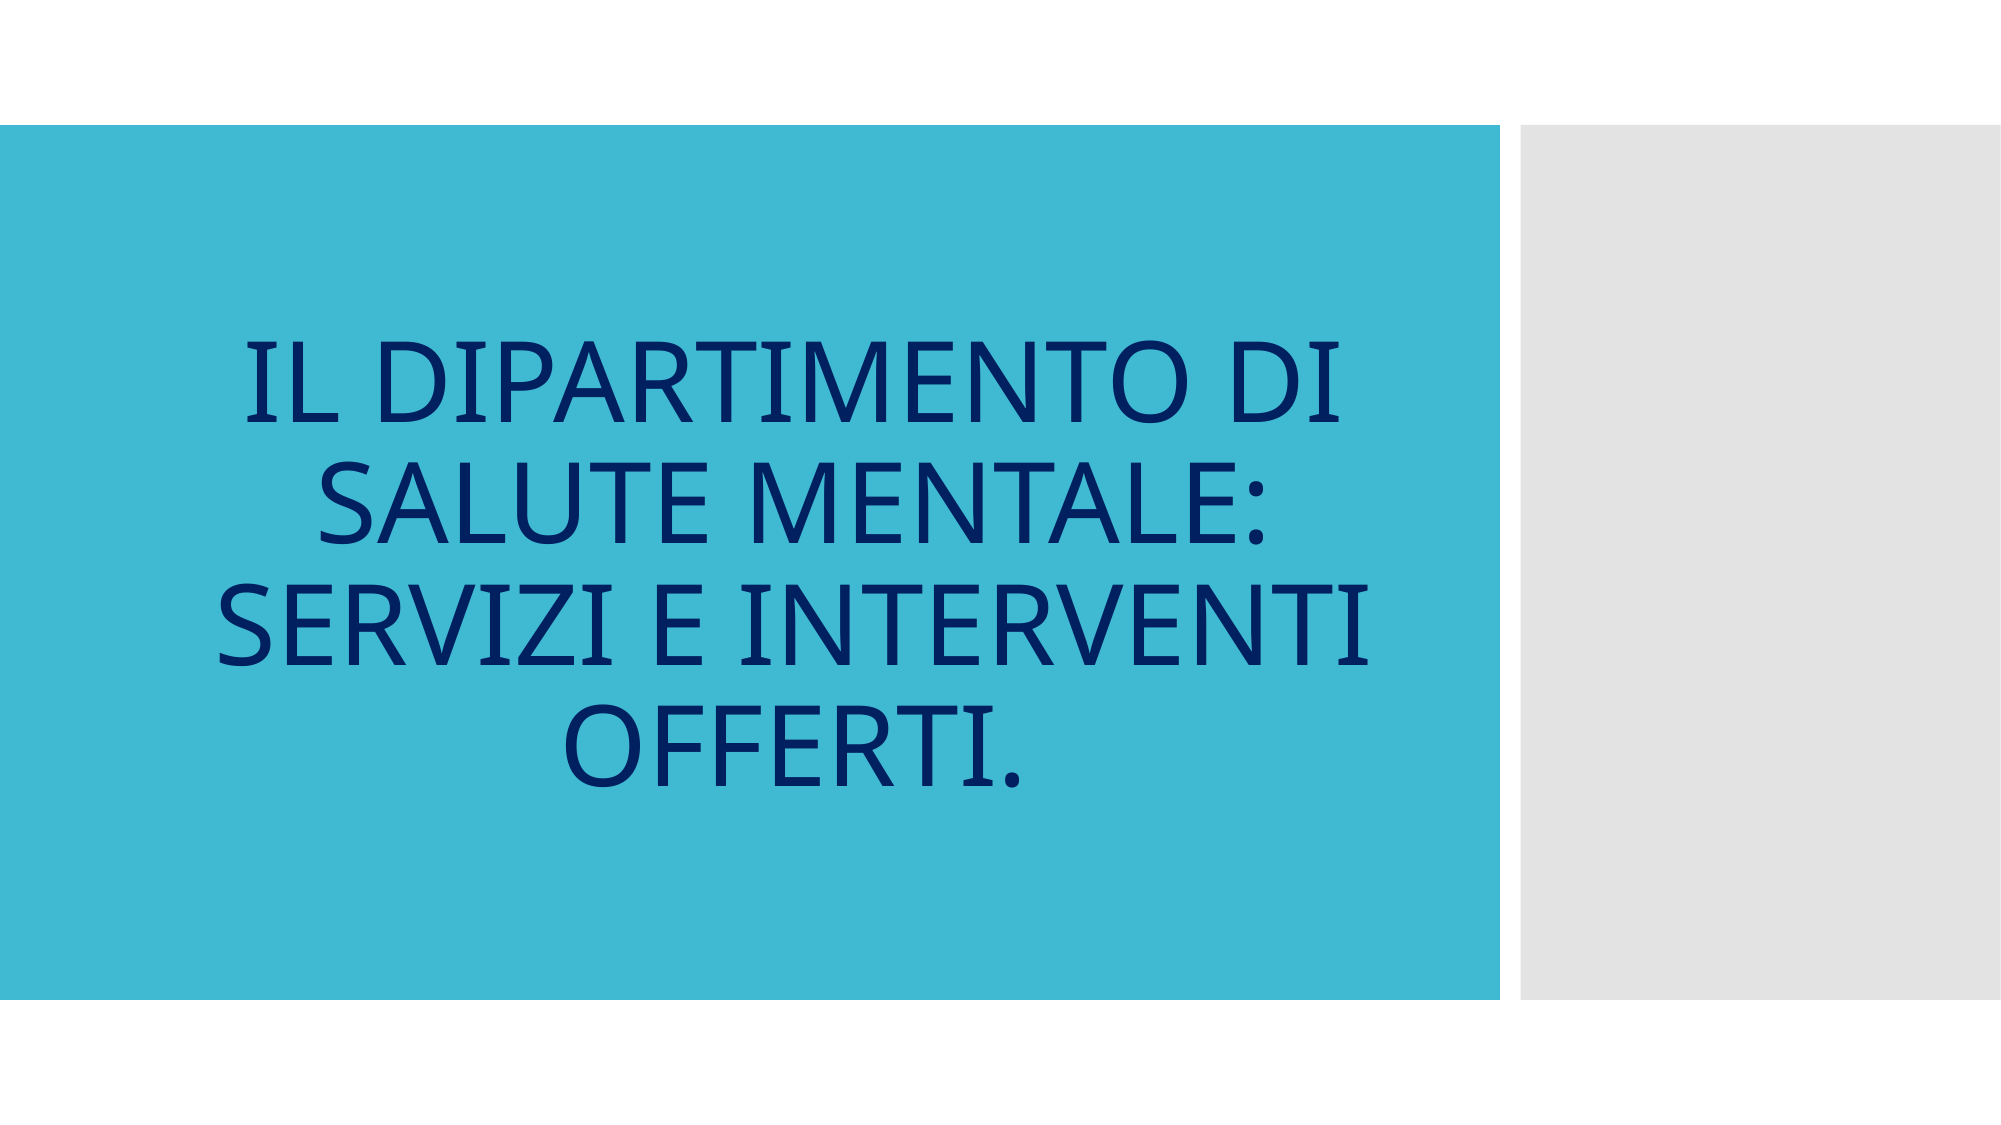

# Il dipartimento di salute mentale: SERVIZI E INTERVENTI OFFERTI.